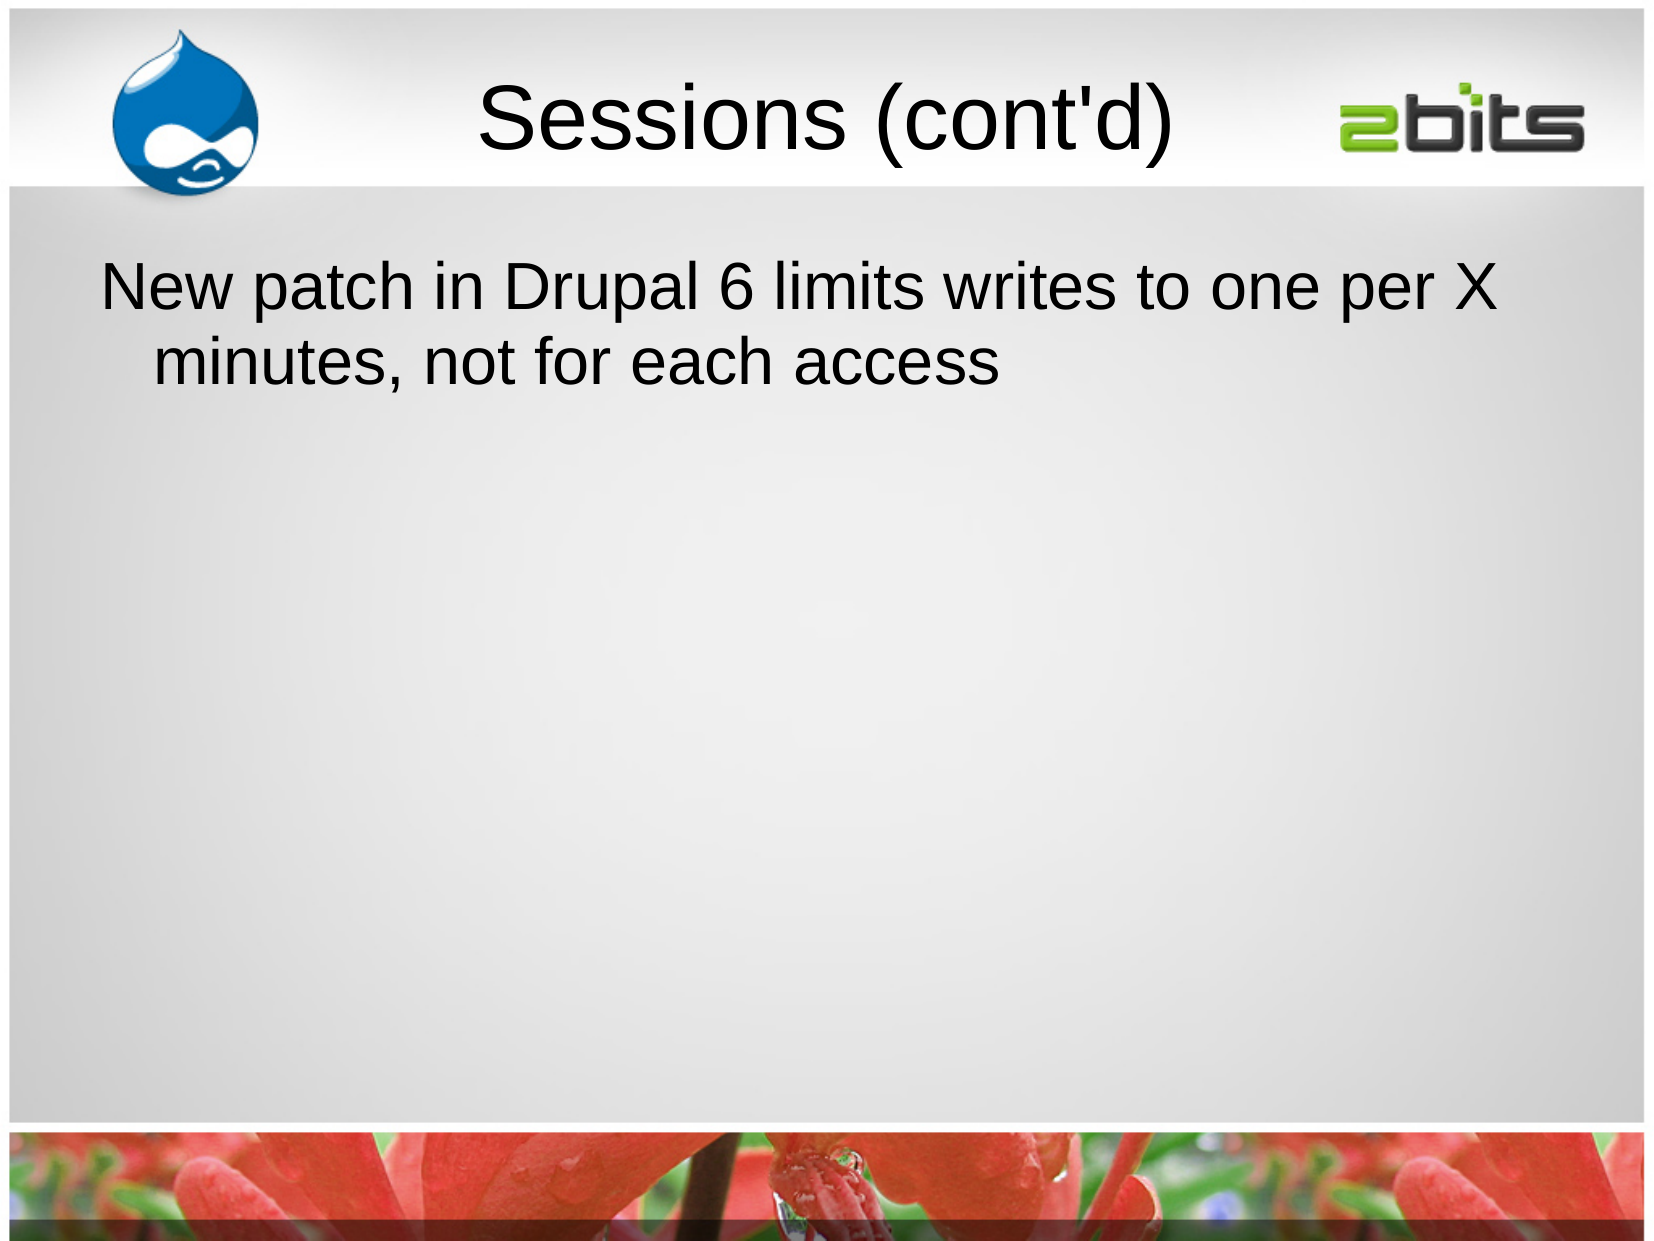

# Sessions (cont'd)
New patch in Drupal 6 limits writes to one per X minutes, not for each access